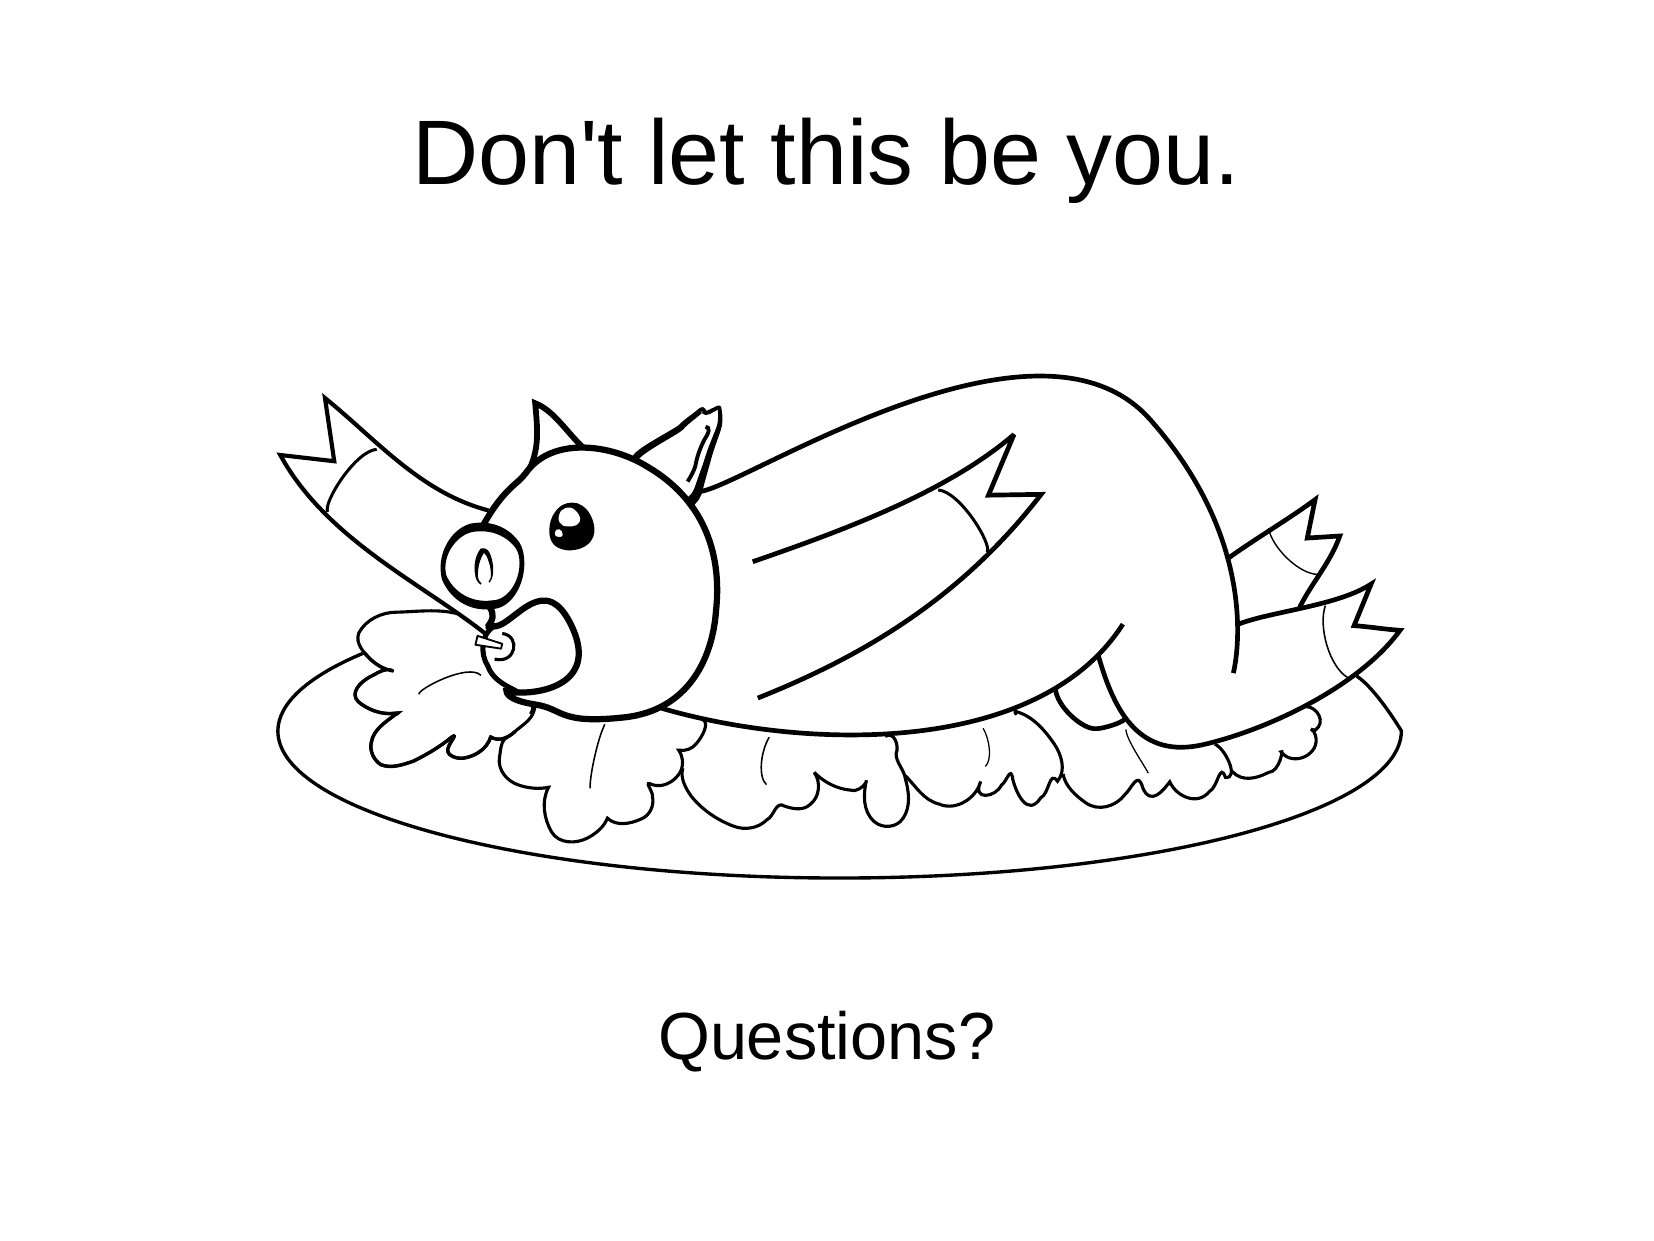

# Don't let this be you.
Questions?